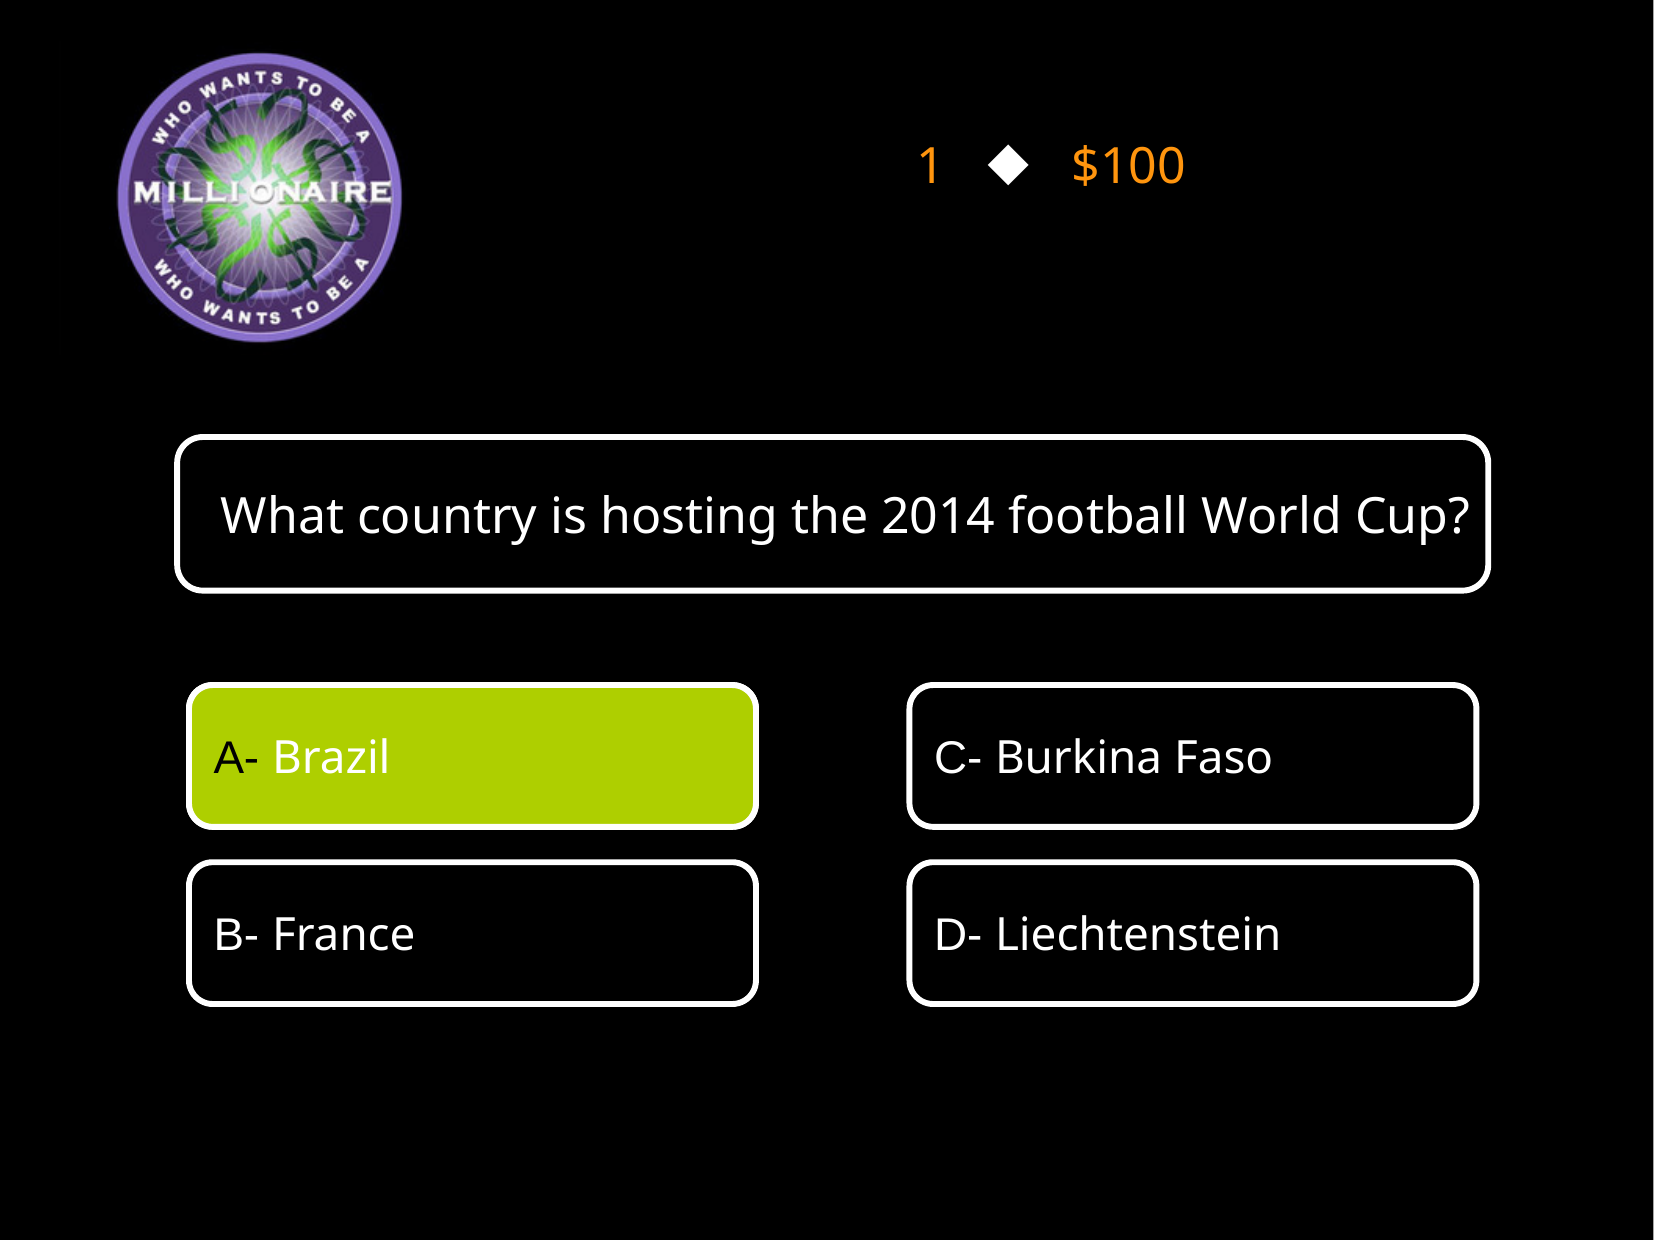

1  $100
 What country is hosting the 2014 football World Cup?
A- Brazil
A- Brazil
C- Burkina Faso
B- France
D- Liechtenstein